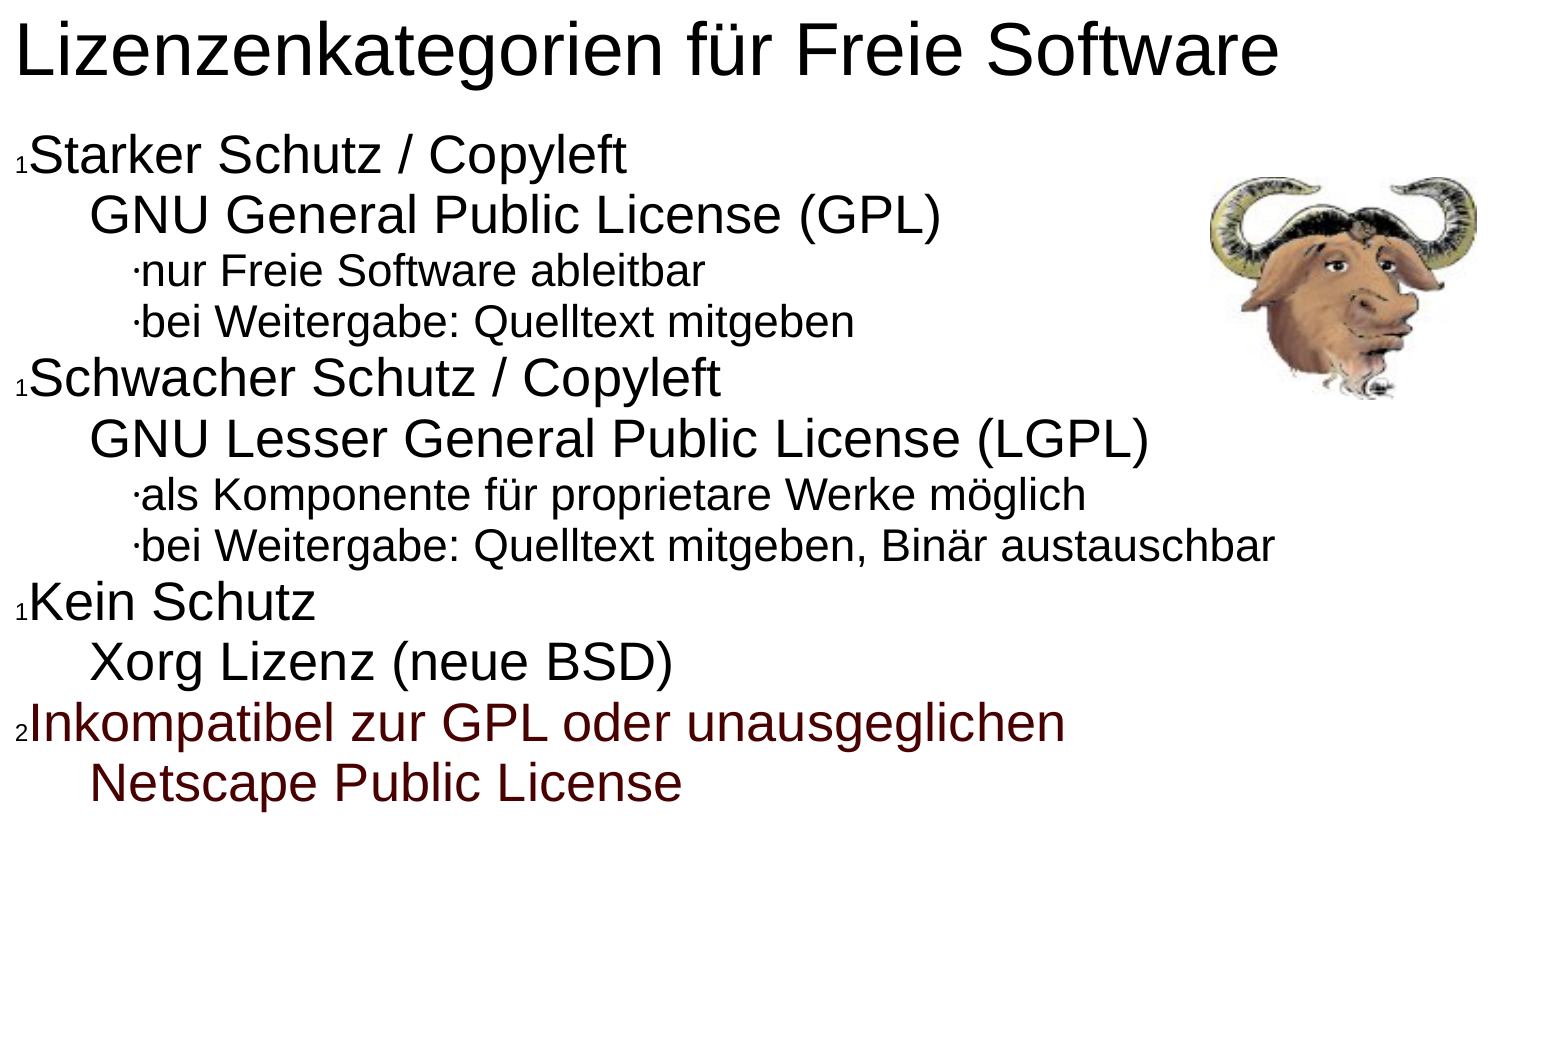

Lizenzenkategorien für Freie Software
Starker Schutz / Copyleft
	GNU General Public License (GPL)
nur Freie Software ableitbar
bei Weitergabe: Quelltext mitgeben
Schwacher Schutz / Copyleft
	GNU Lesser General Public License (LGPL)
als Komponente für proprietare Werke möglich
bei Weitergabe: Quelltext mitgeben, Binär austauschbar
Kein Schutz
	Xorg Lizenz (neue BSD)
Inkompatibel zur GPL oder unausgeglichen
	Netscape Public License